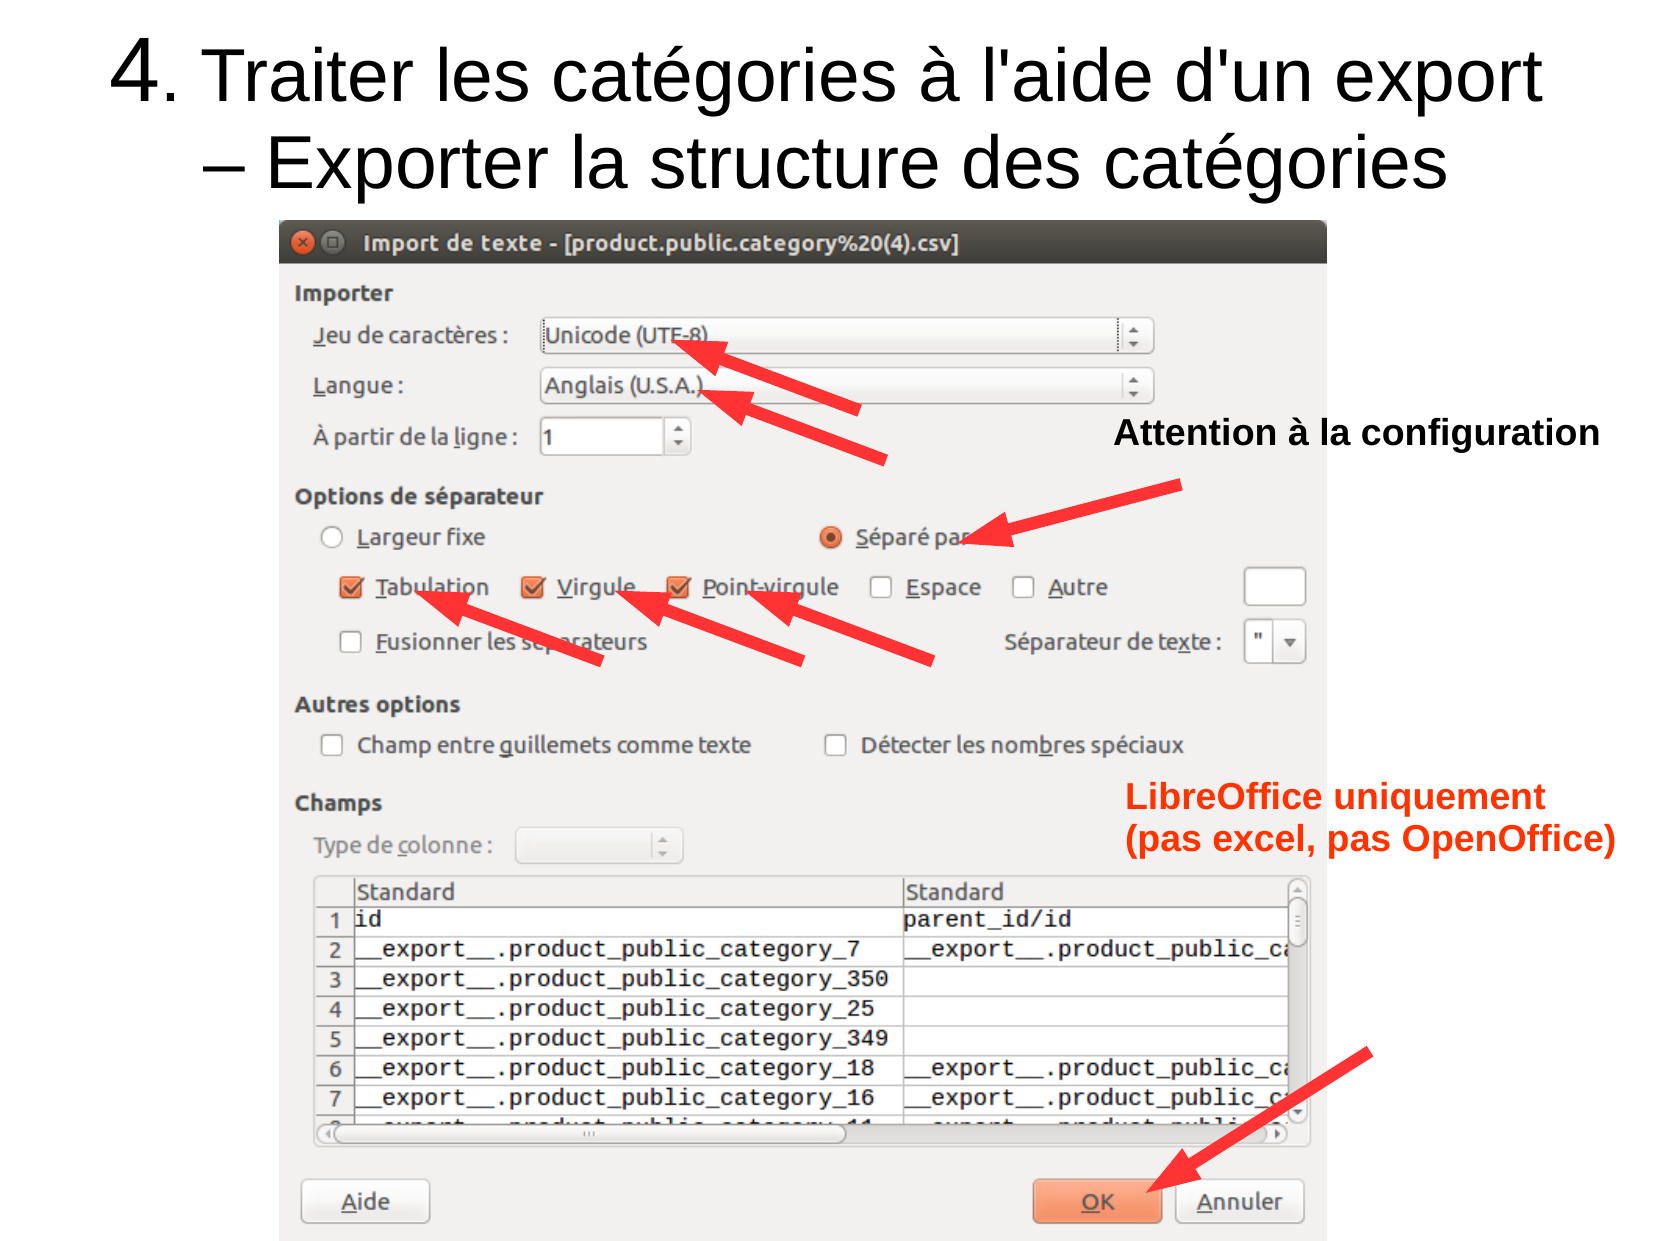

# 4. Traiter les catégories à l'aide d'un export – Exporter la structure des catégories
Attention à la configuration
LibreOffice uniquement
(pas excel, pas OpenOffice)